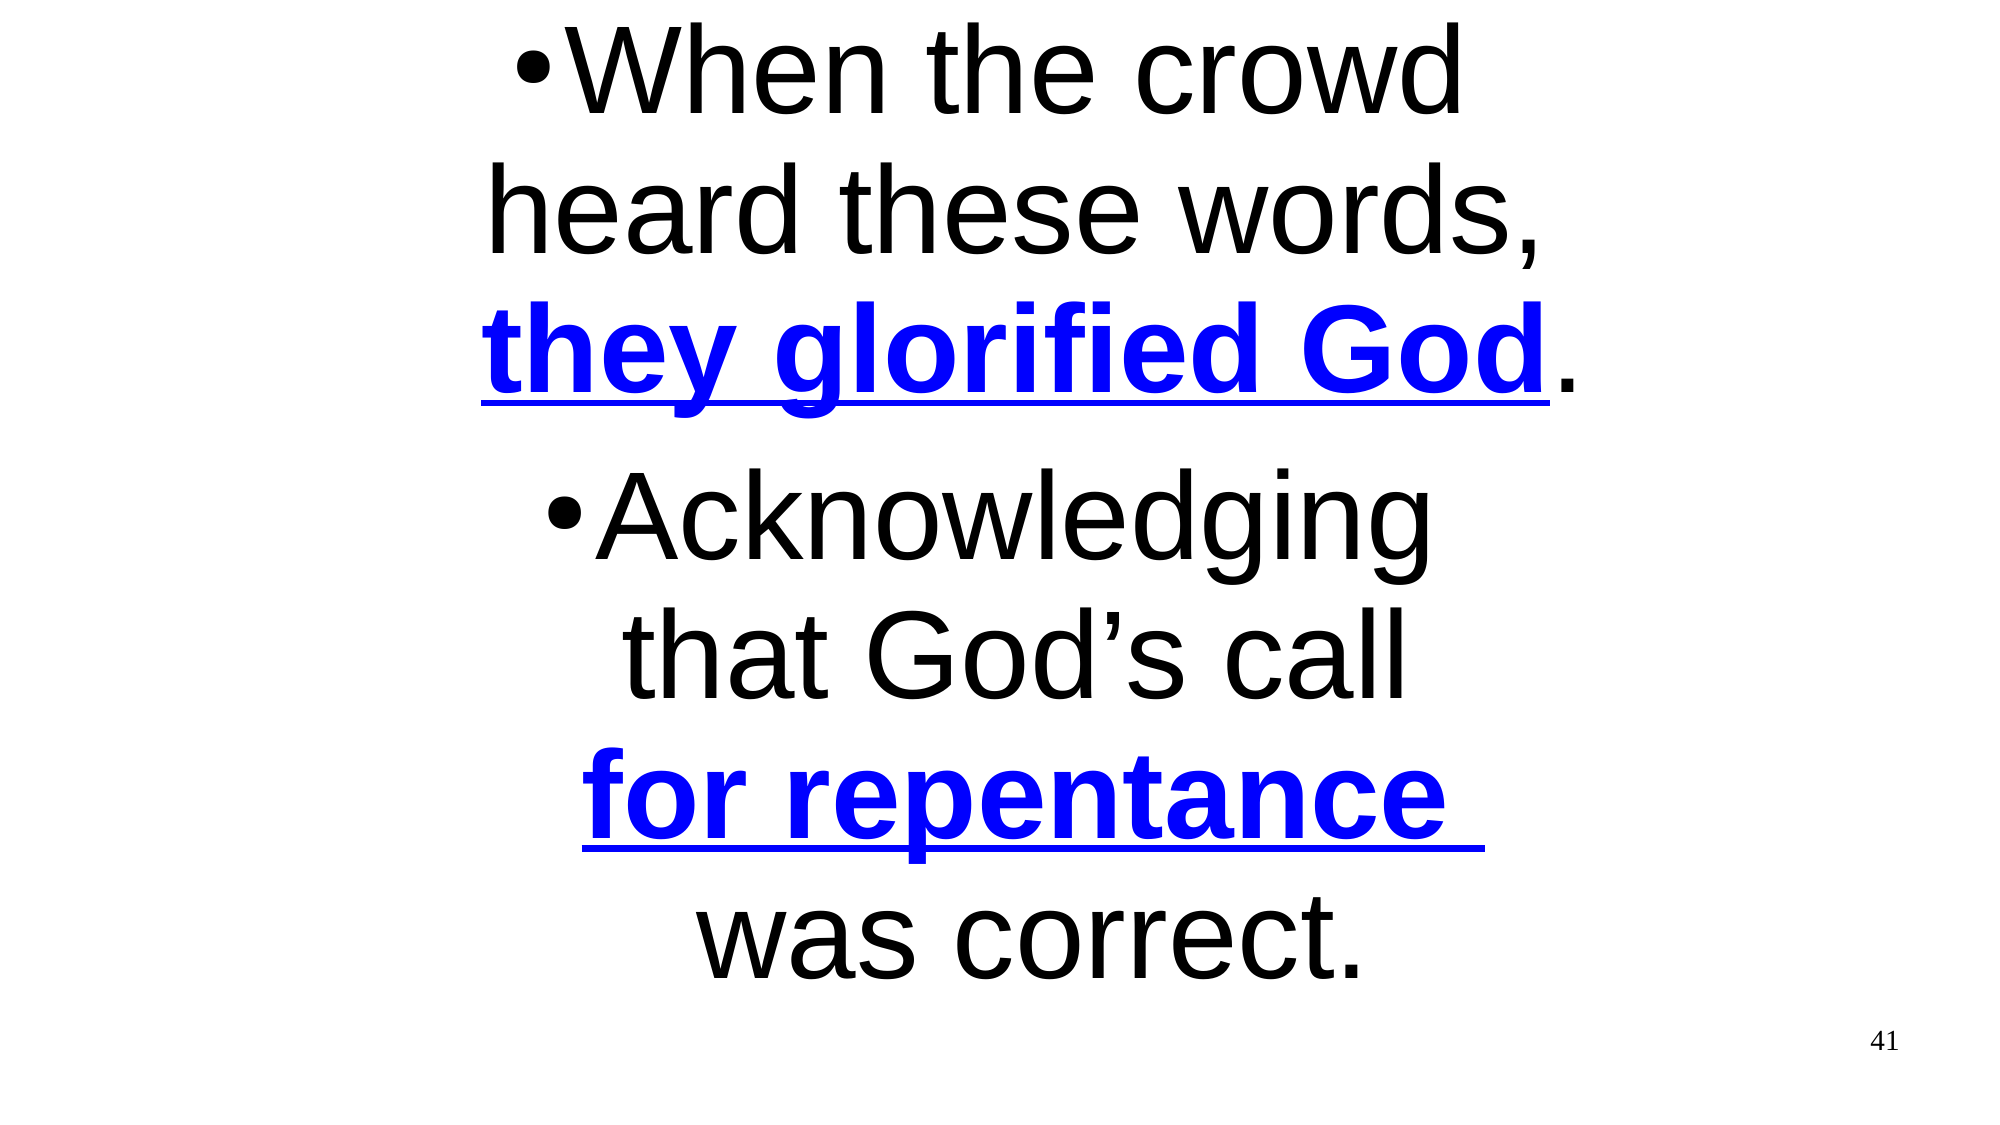

# When the crowd heard these words, they glorified God.
Acknowledging
that God’s call
for repentance
was correct.
41